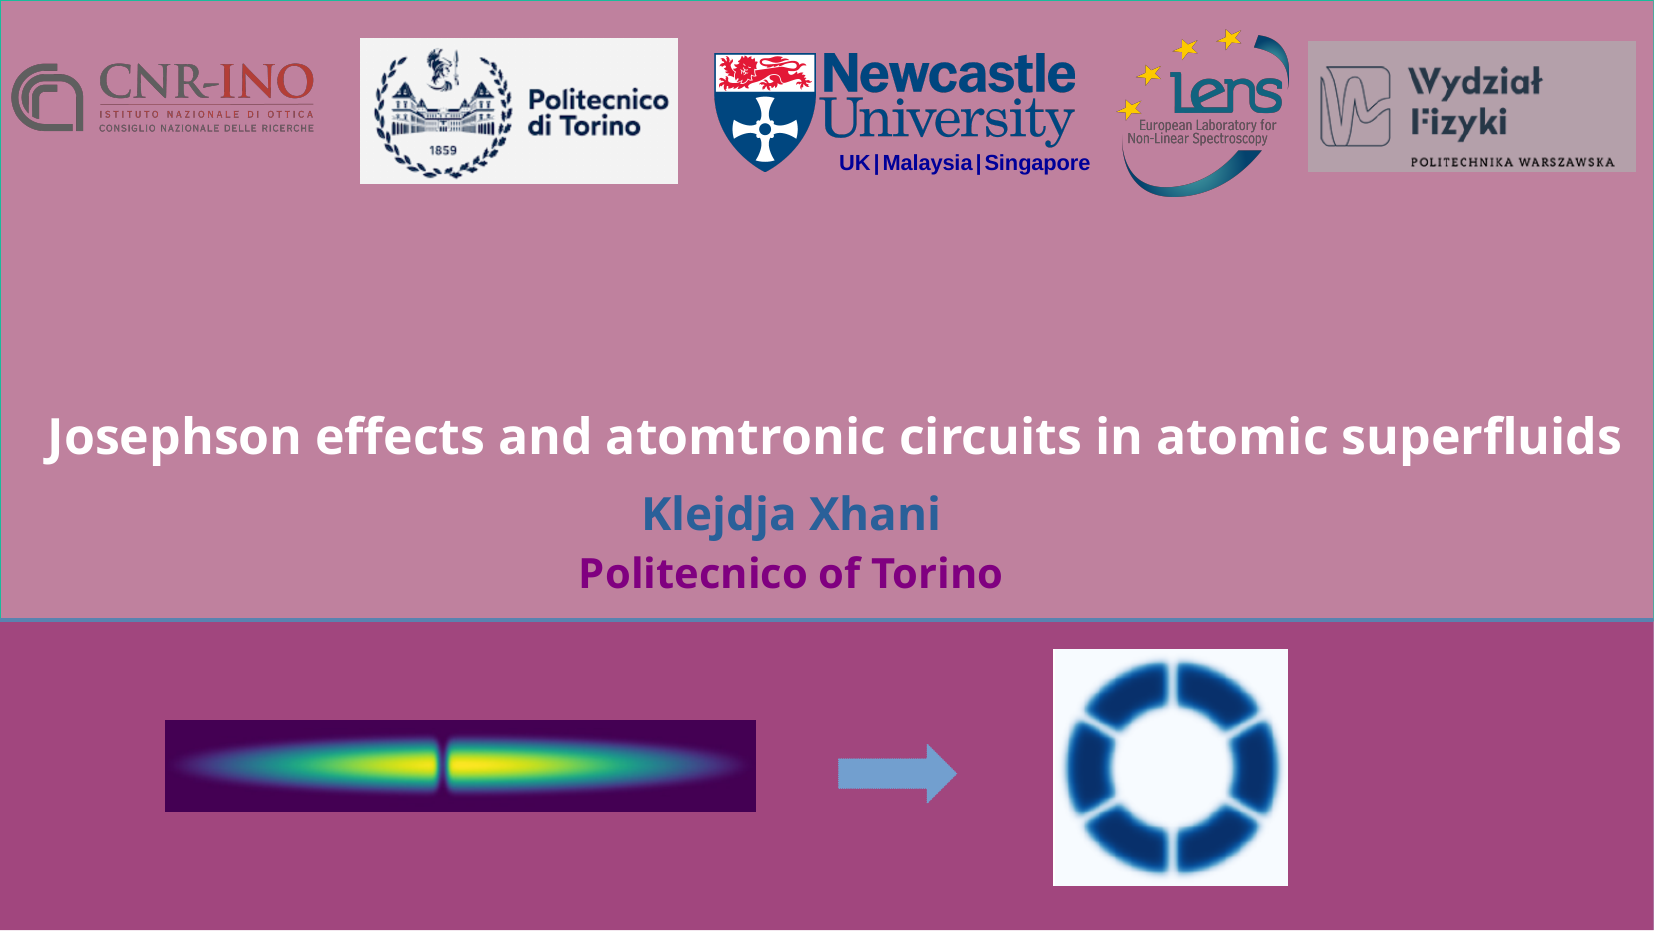

UK | Malaysia | Singapore
# Josephson effects and atomtronic circuits in atomic superfluids
Klejdja Xhani
Politecnico of Torino